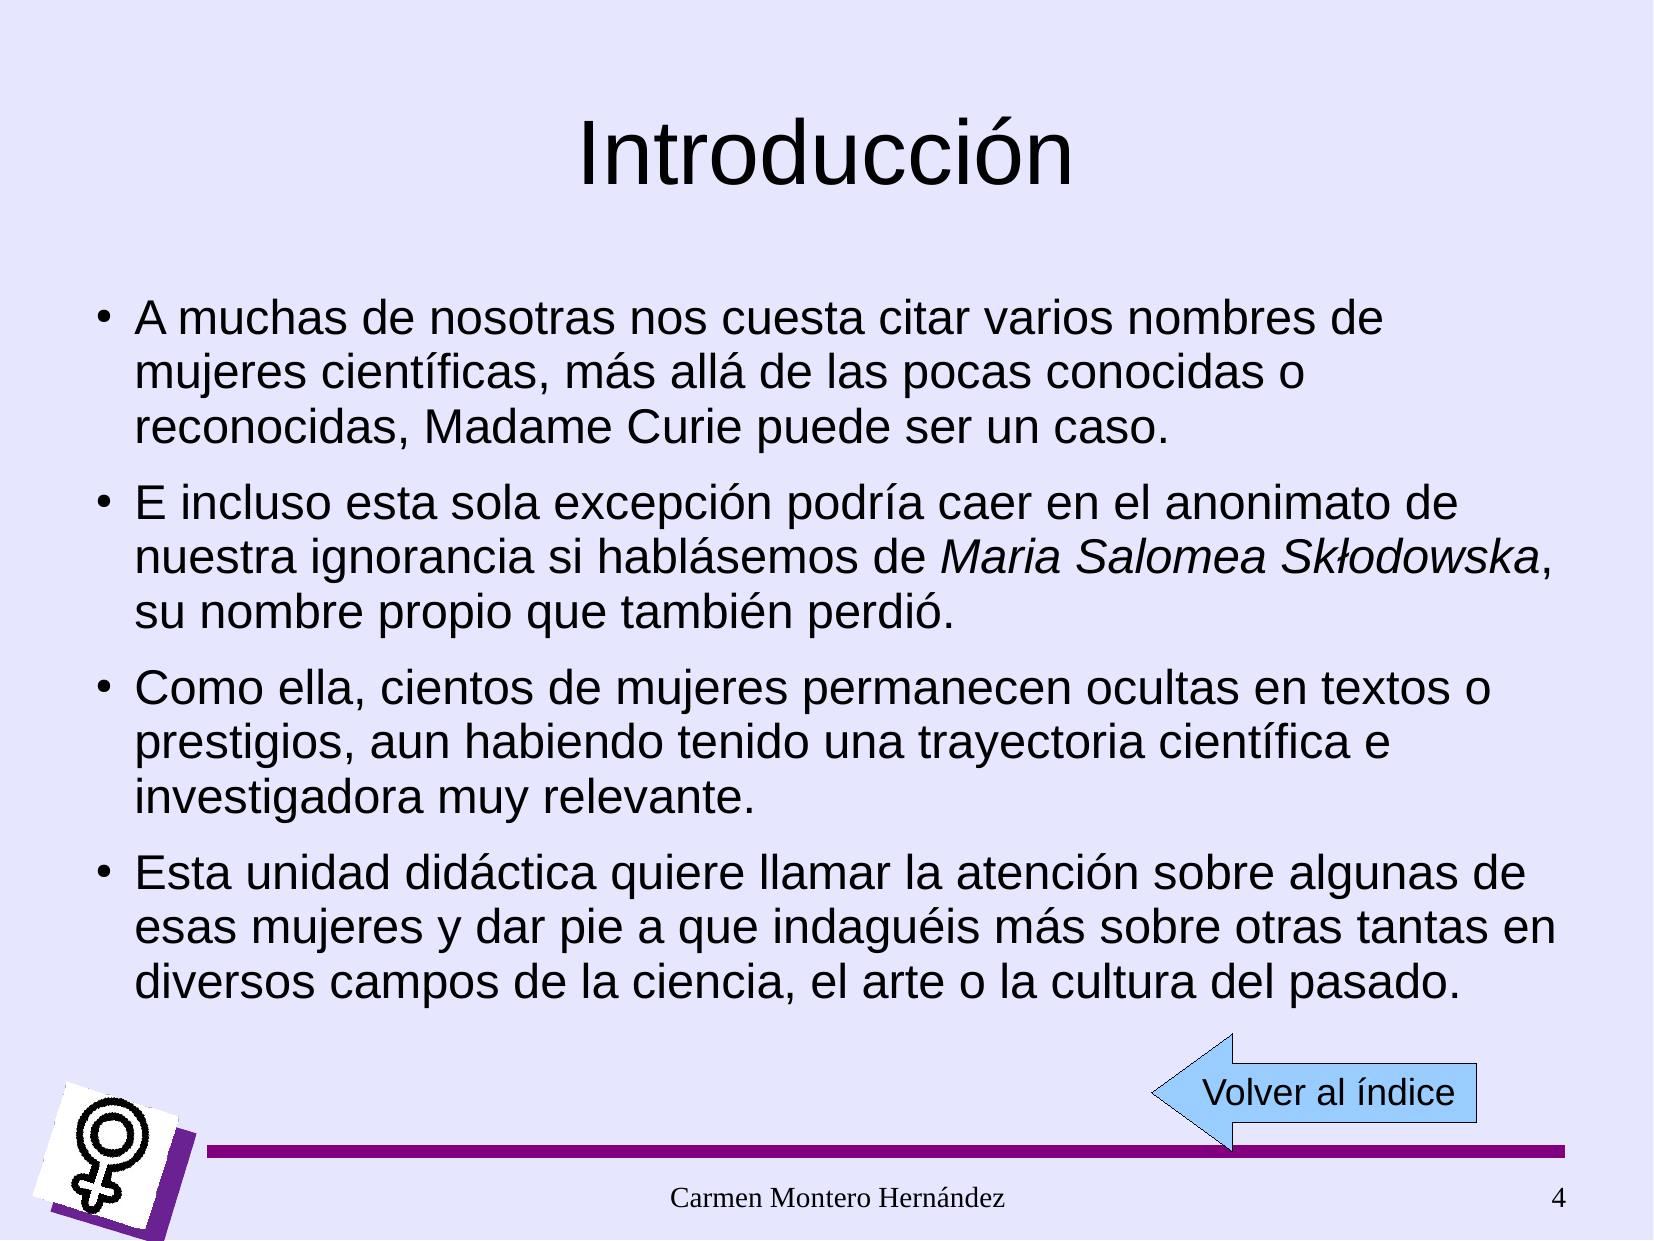

# Introducción
A muchas de nosotras nos cuesta citar varios nombres de mujeres científicas, más allá de las pocas conocidas o reconocidas, Madame Curie puede ser un caso.
E incluso esta sola excepción podría caer en el anonimato de nuestra ignorancia si hablásemos de Maria Salomea Skłodowska, su nombre propio que también perdió.
Como ella, cientos de mujeres permanecen ocultas en textos o prestigios, aun habiendo tenido una trayectoria científica e investigadora muy relevante.
Esta unidad didáctica quiere llamar la atención sobre algunas de esas mujeres y dar pie a que indaguéis más sobre otras tantas en diversos campos de la ciencia, el arte o la cultura del pasado.
Volver al índice
Carmen Montero Hernández
4